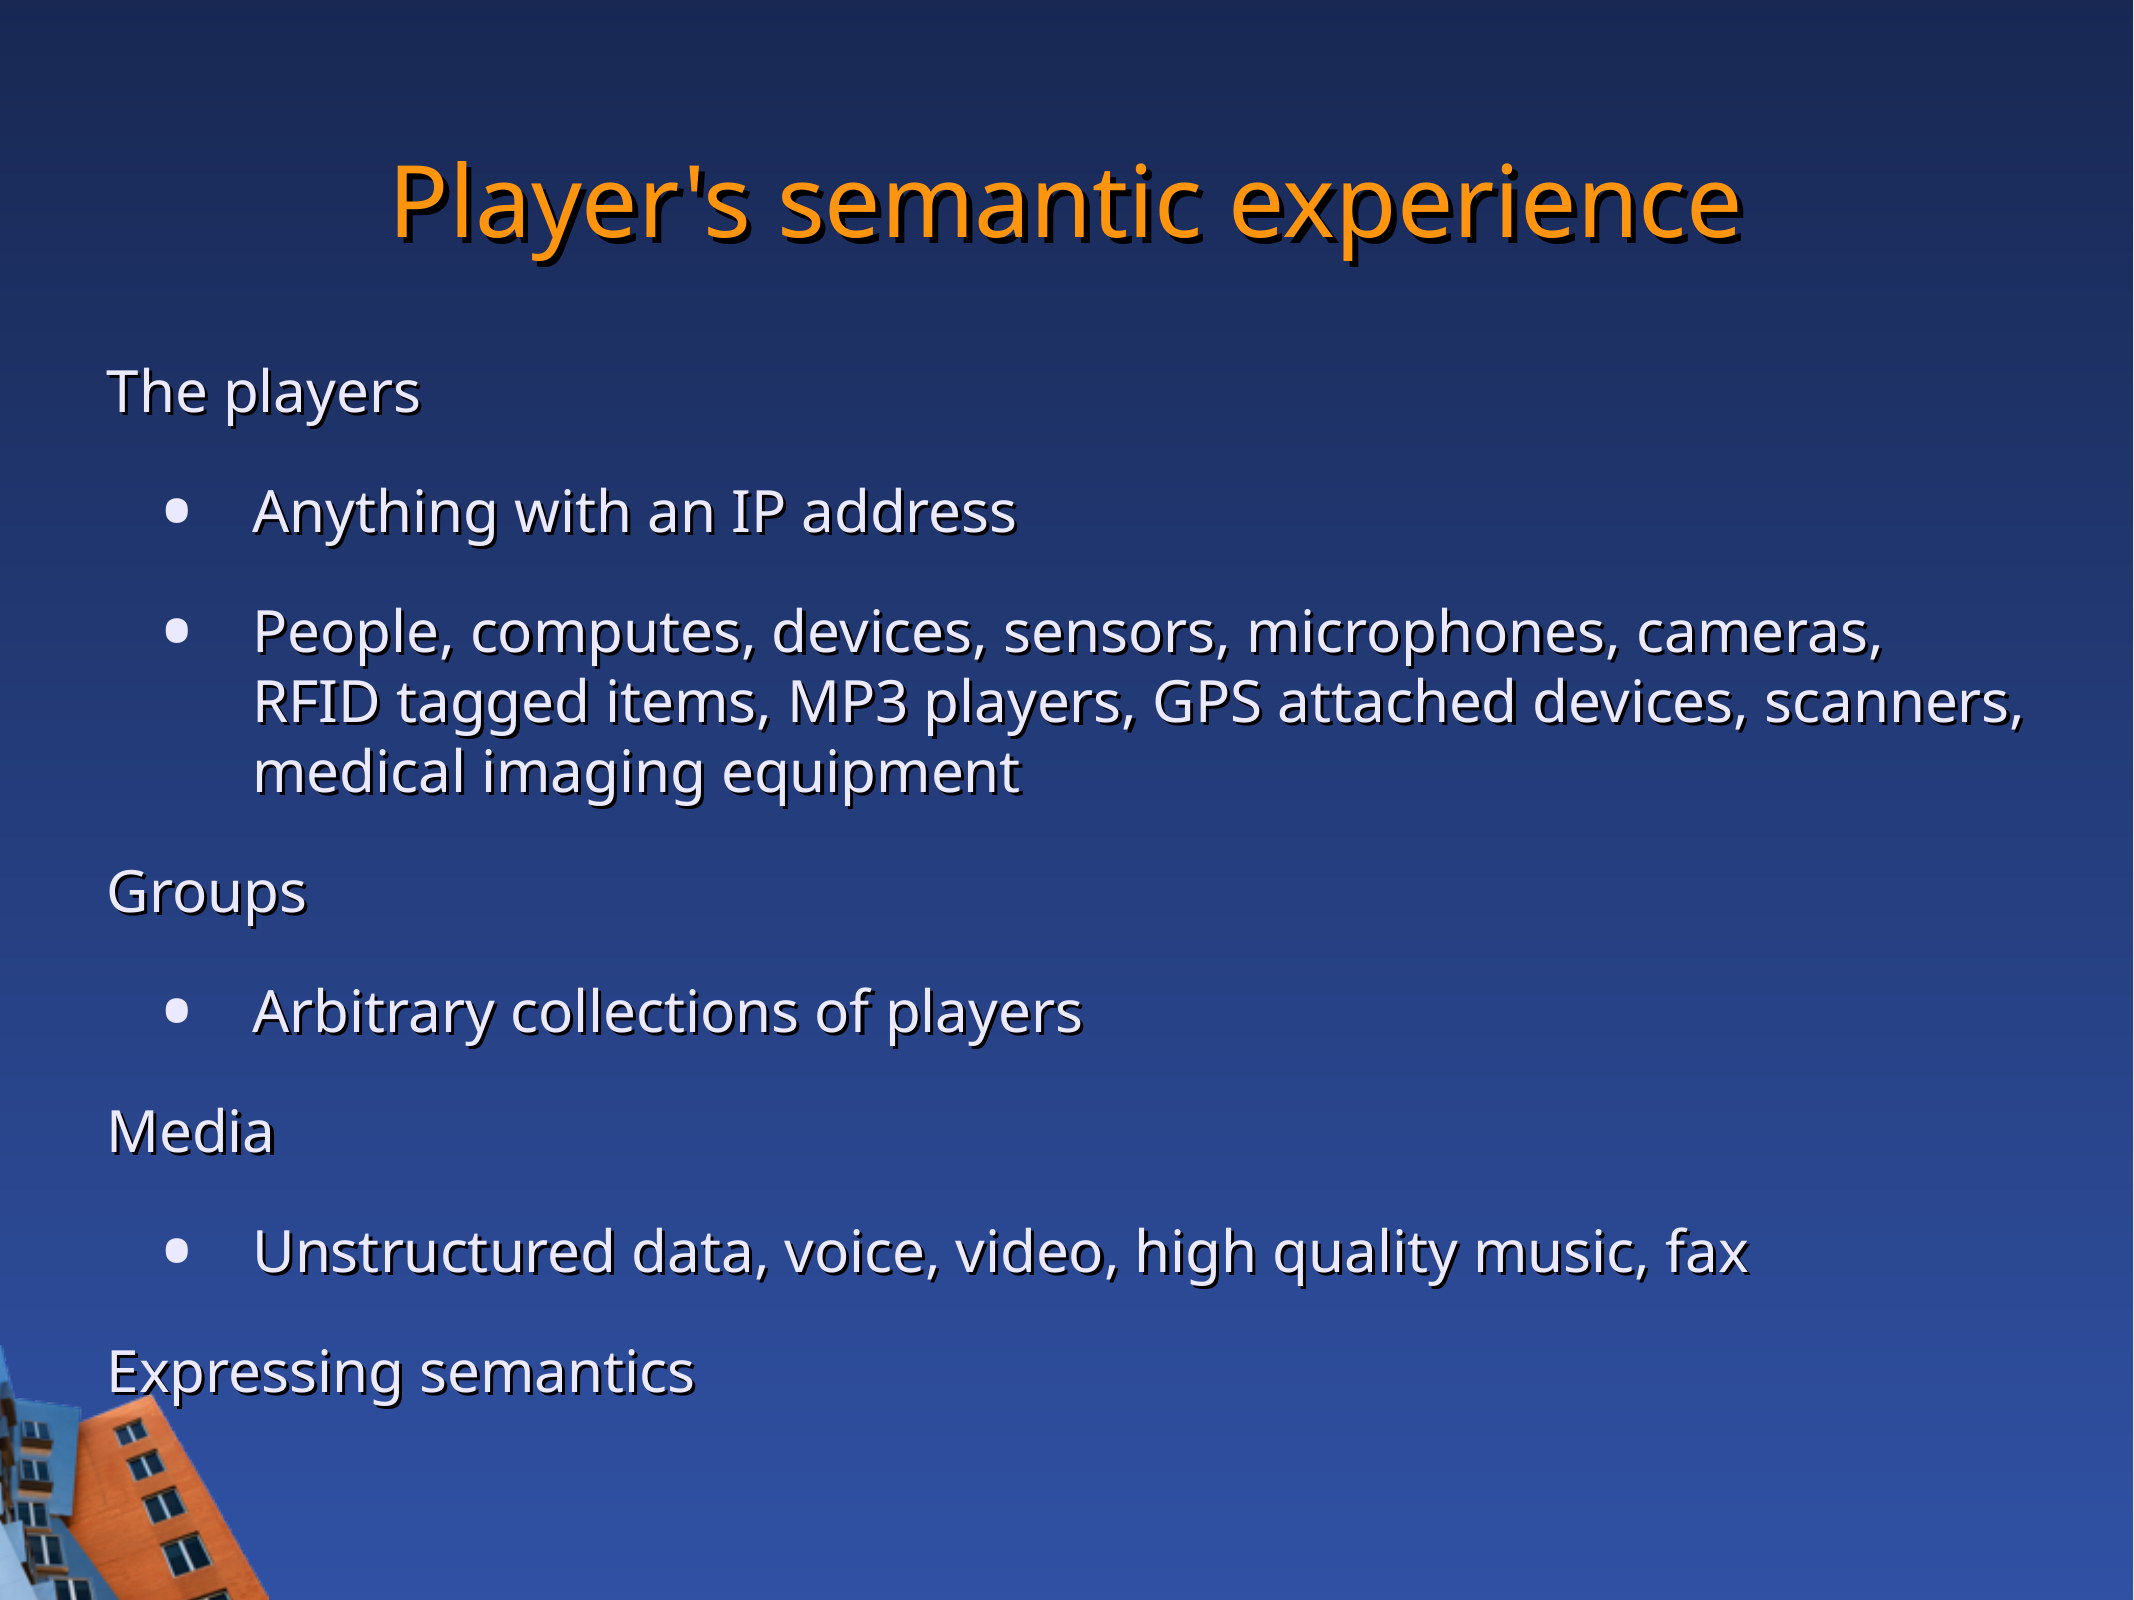

# Player's semantic experience
The players
Anything with an IP address
People, computes, devices, sensors, microphones, cameras, RFID tagged items, MP3 players, GPS attached devices, scanners, medical imaging equipment
Groups
Arbitrary collections of players
Media
Unstructured data, voice, video, high quality music, fax
Expressing semantics